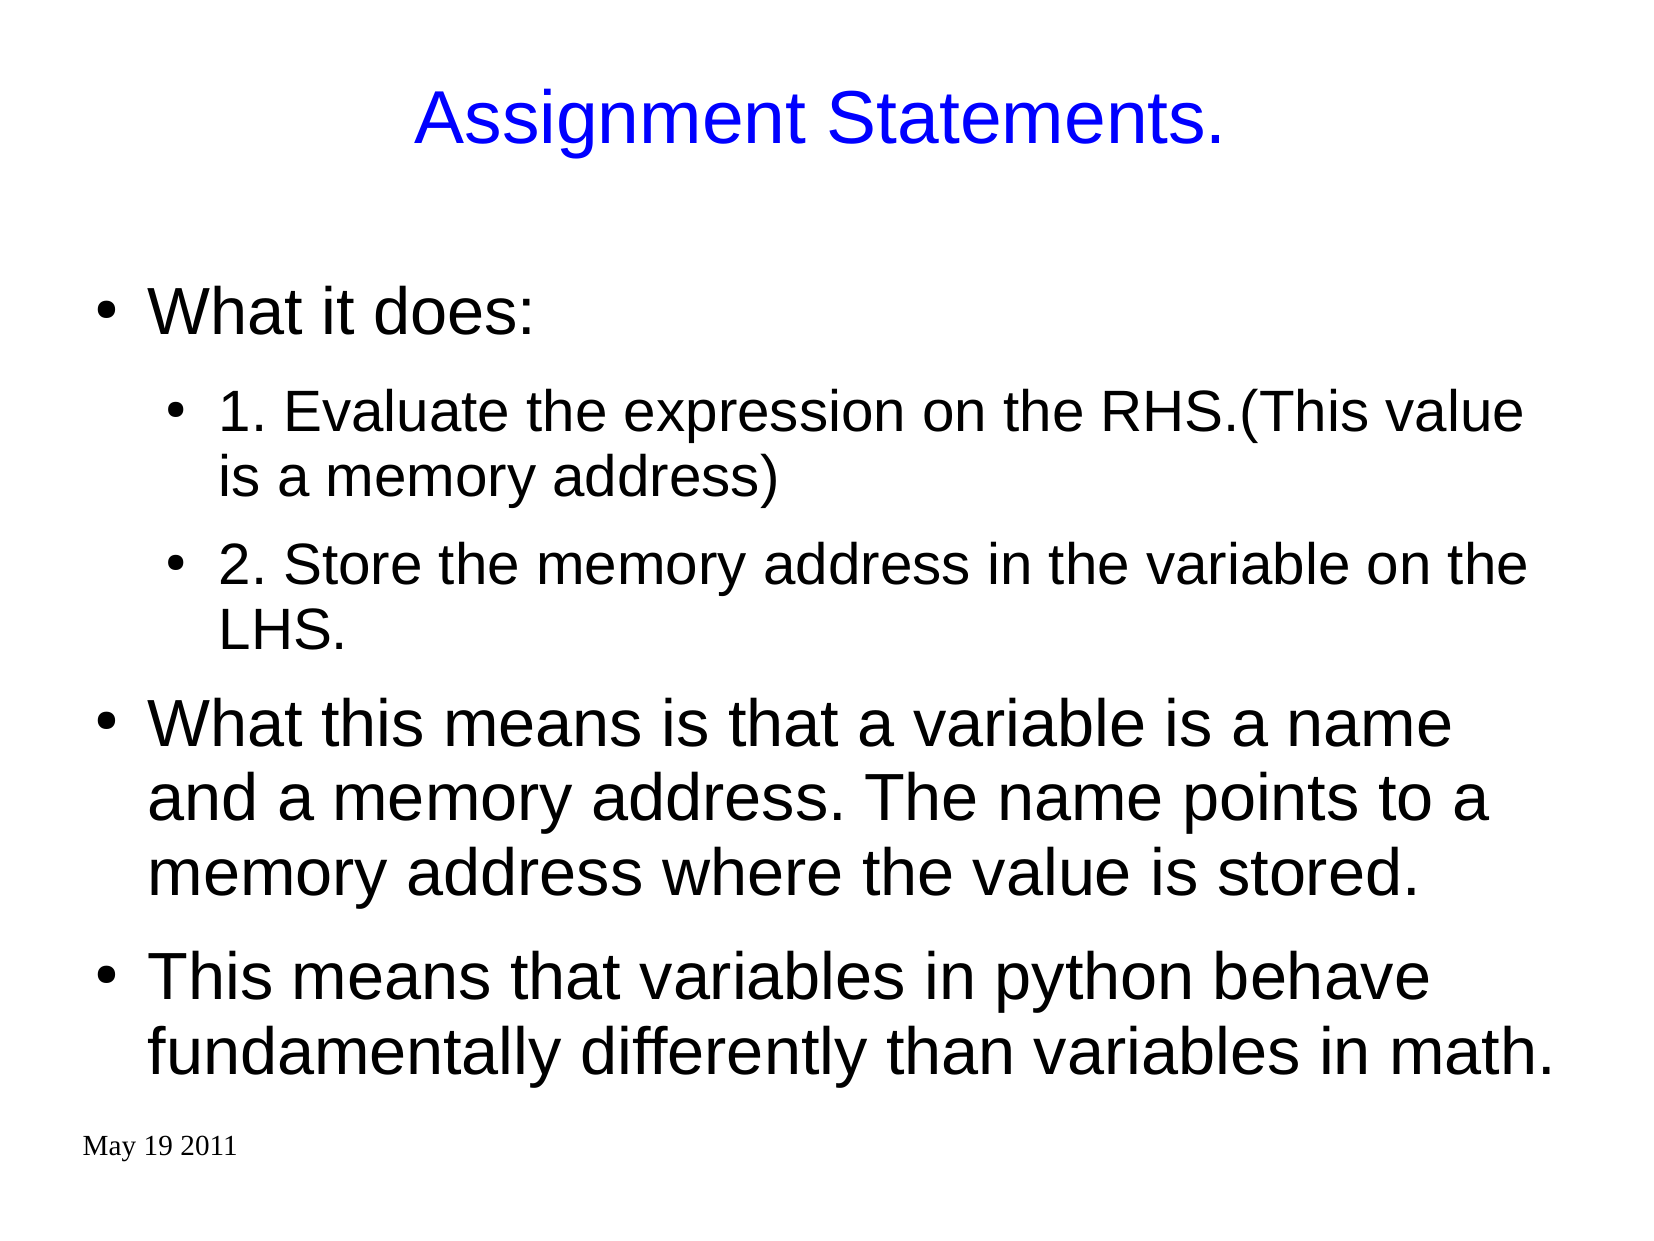

# Assignment Statements.
What it does:
1. Evaluate the expression on the RHS.(This value is a memory address)
2. Store the memory address in the variable on the LHS.
What this means is that a variable is a name and a memory address. The name points to a memory address where the value is stored.
This means that variables in python behave fundamentally differently than variables in math.
May 19 2011